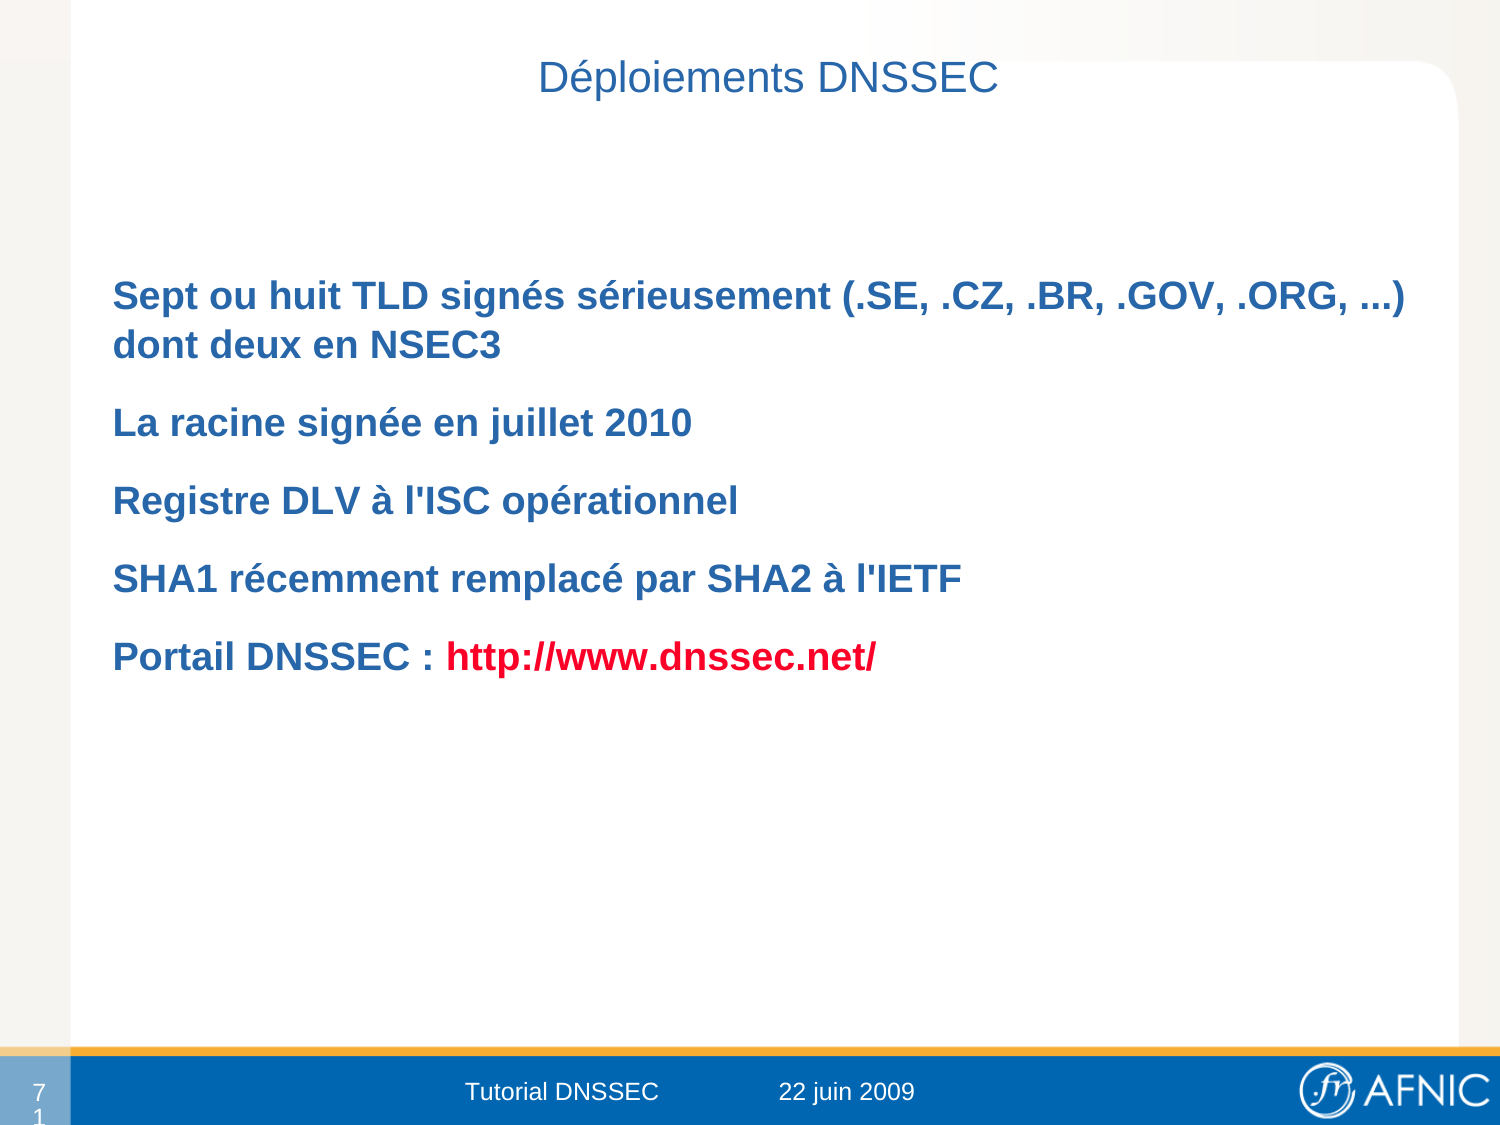

# Déploiements DNSSEC
Sept ou huit TLD signés sérieusement (.SE, .CZ, .BR, .GOV, .ORG, ...) dont deux en NSEC3
La racine signée en juillet 2010
Registre DLV à l'ISC opérationnel
SHA1 récemment remplacé par SHA2 à l'IETF
Portail DNSSEC : http://www.dnssec.net/